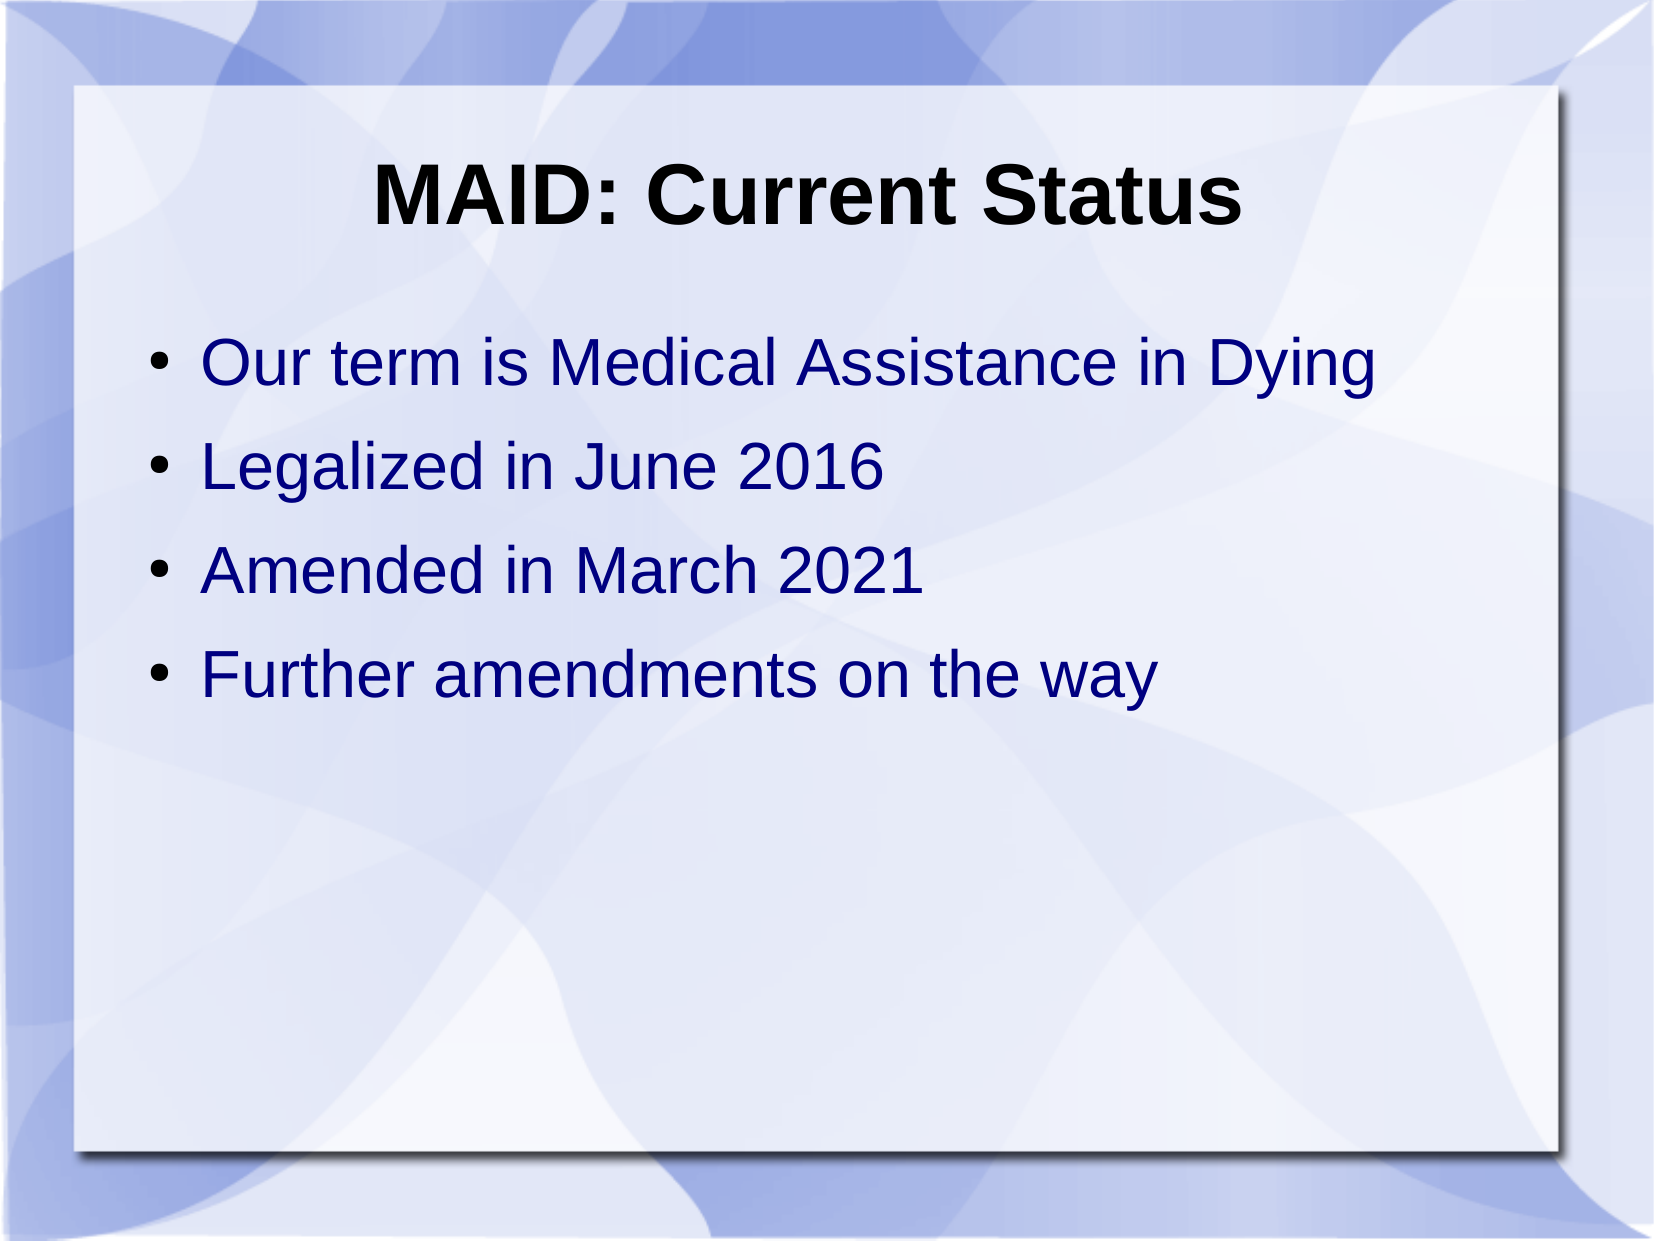

# MAID: Current Status
Our term is Medical Assistance in Dying
Legalized in June 2016
Amended in March 2021
Further amendments on the way